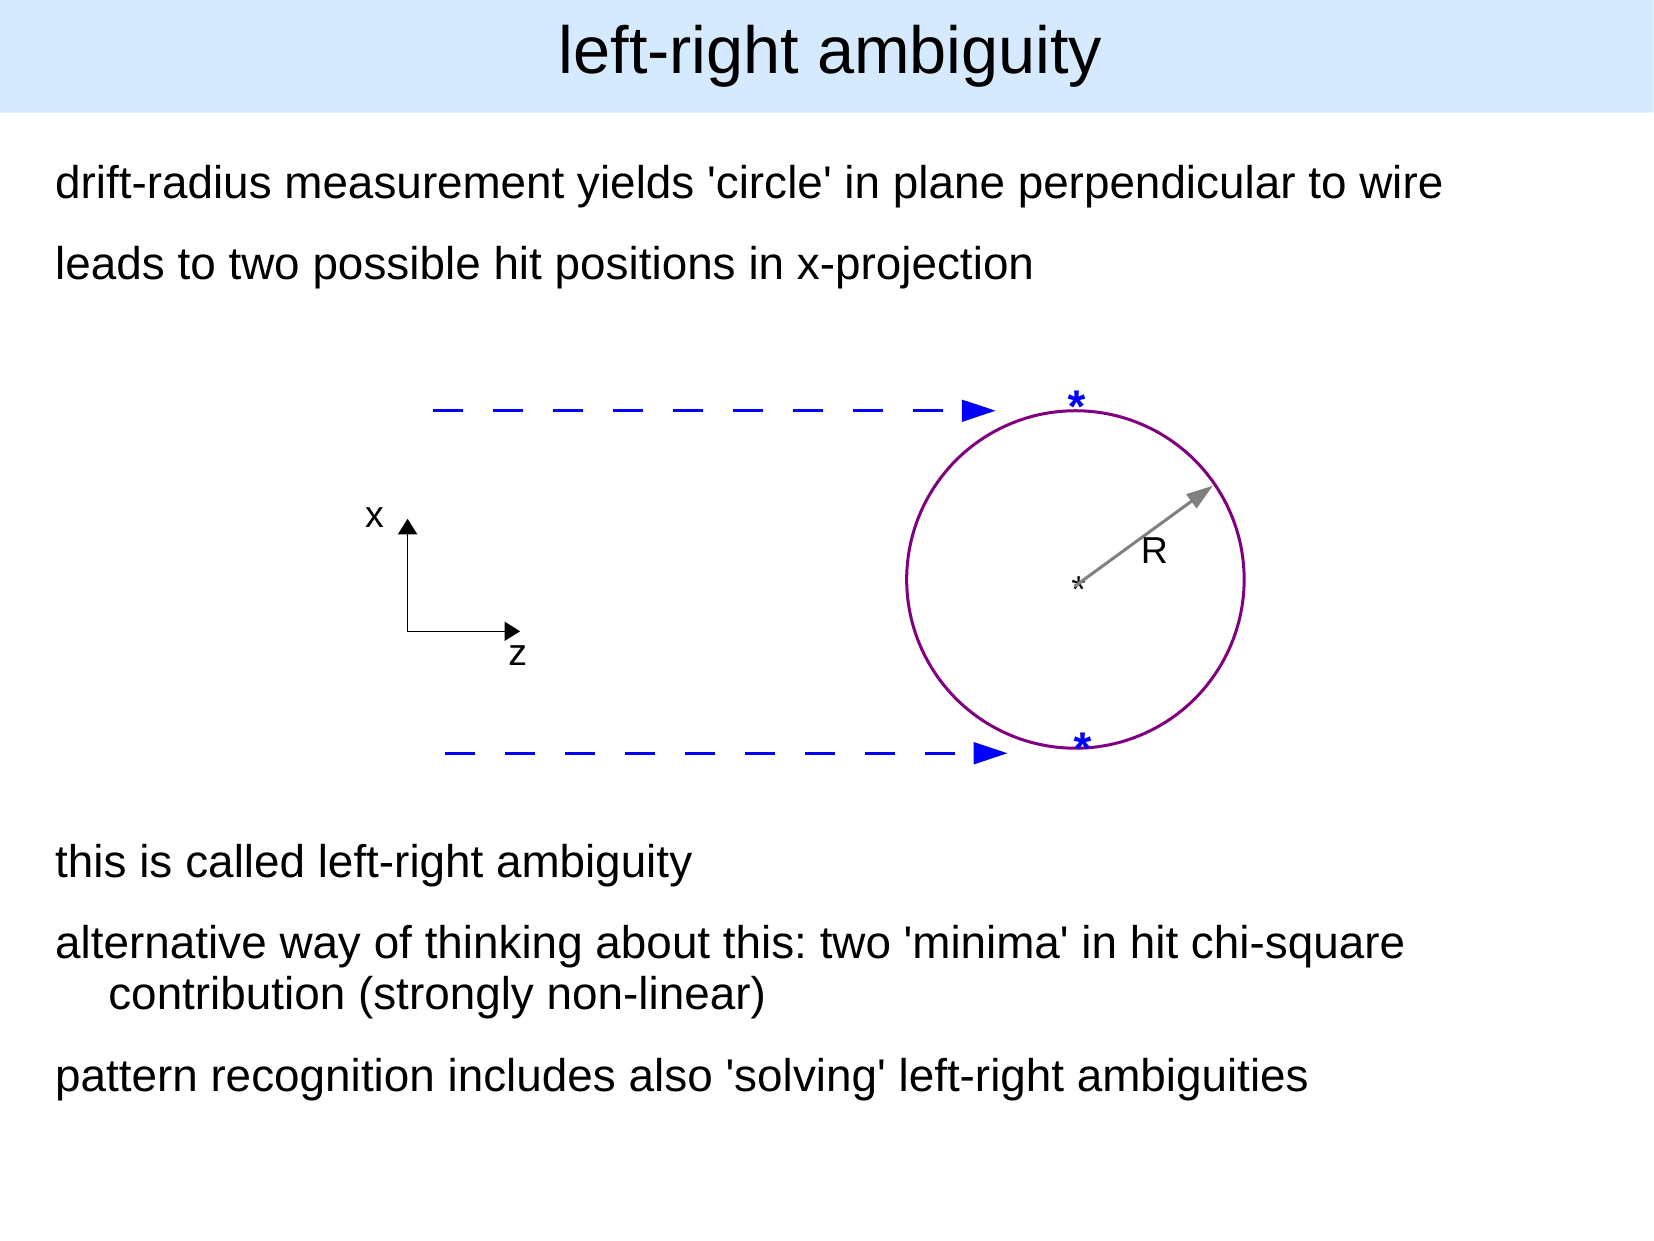

# left-right ambiguity
drift-radius measurement yields 'circle' in plane perpendicular to wire
leads to two possible hit positions in x-projection
*
*
R
x
z
*
this is called left-right ambiguity
alternative way of thinking about this: two 'minima' in hit chi-square contribution (strongly non-linear)
pattern recognition includes also 'solving' left-right ambiguities